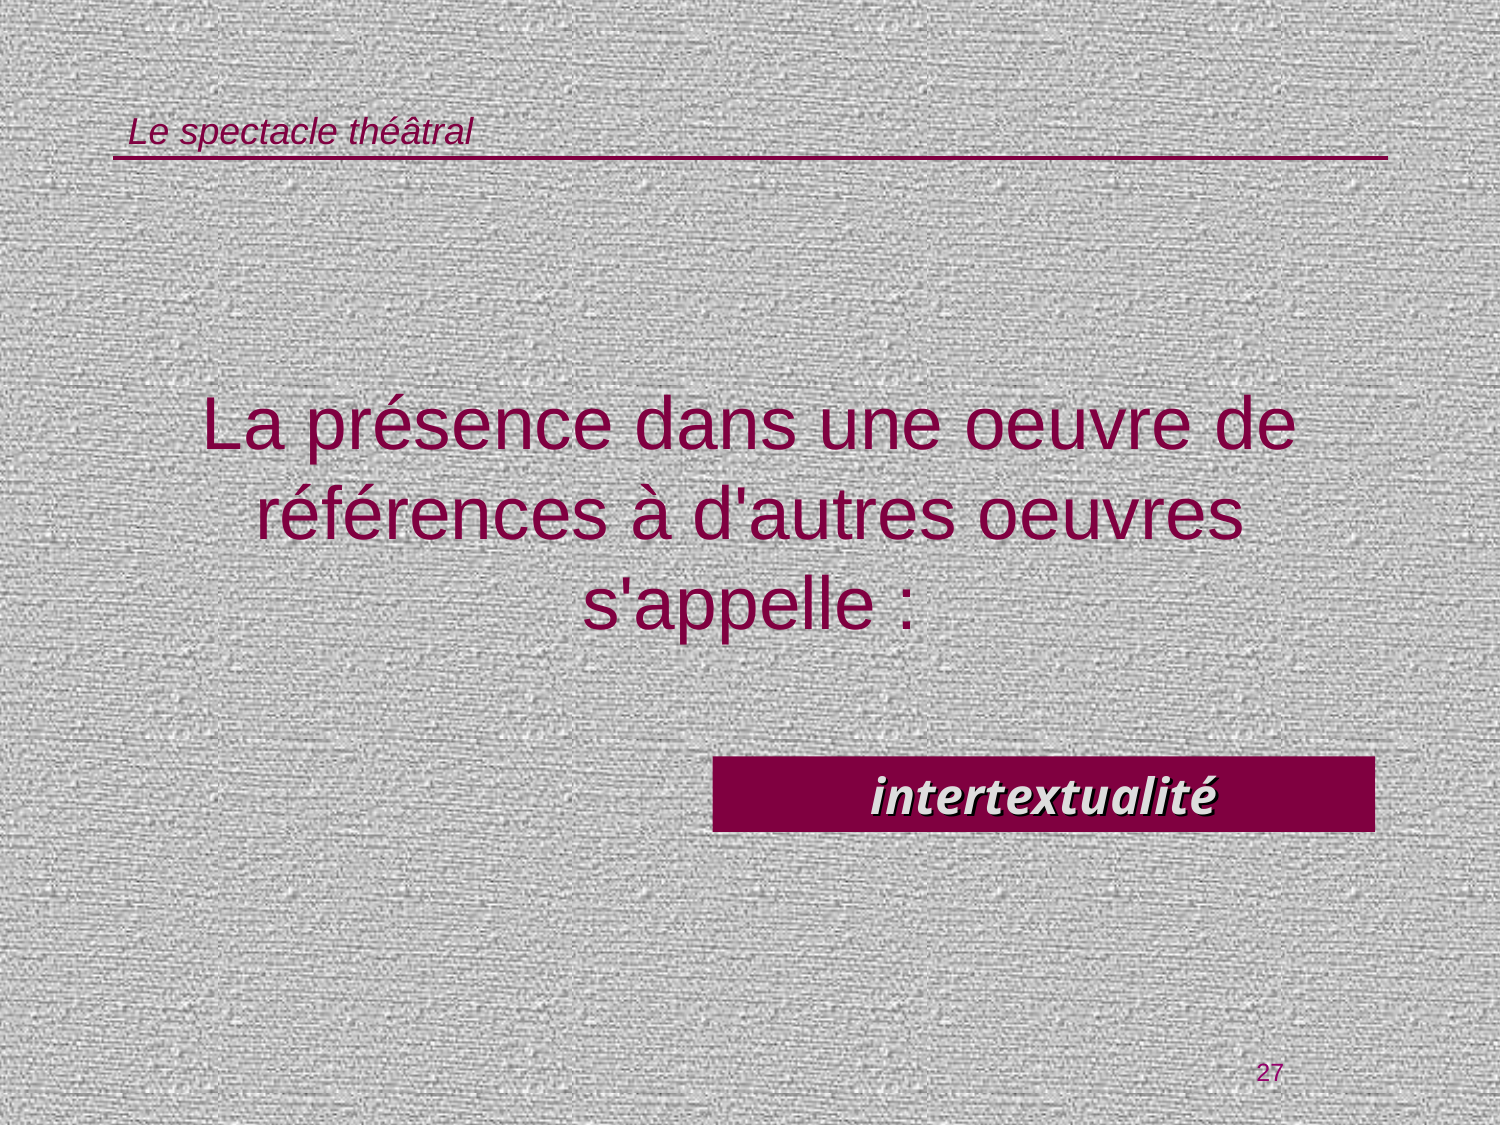

La présence dans une oeuvre de références à d'autres oeuvres s'appelle :
intertextualité
27